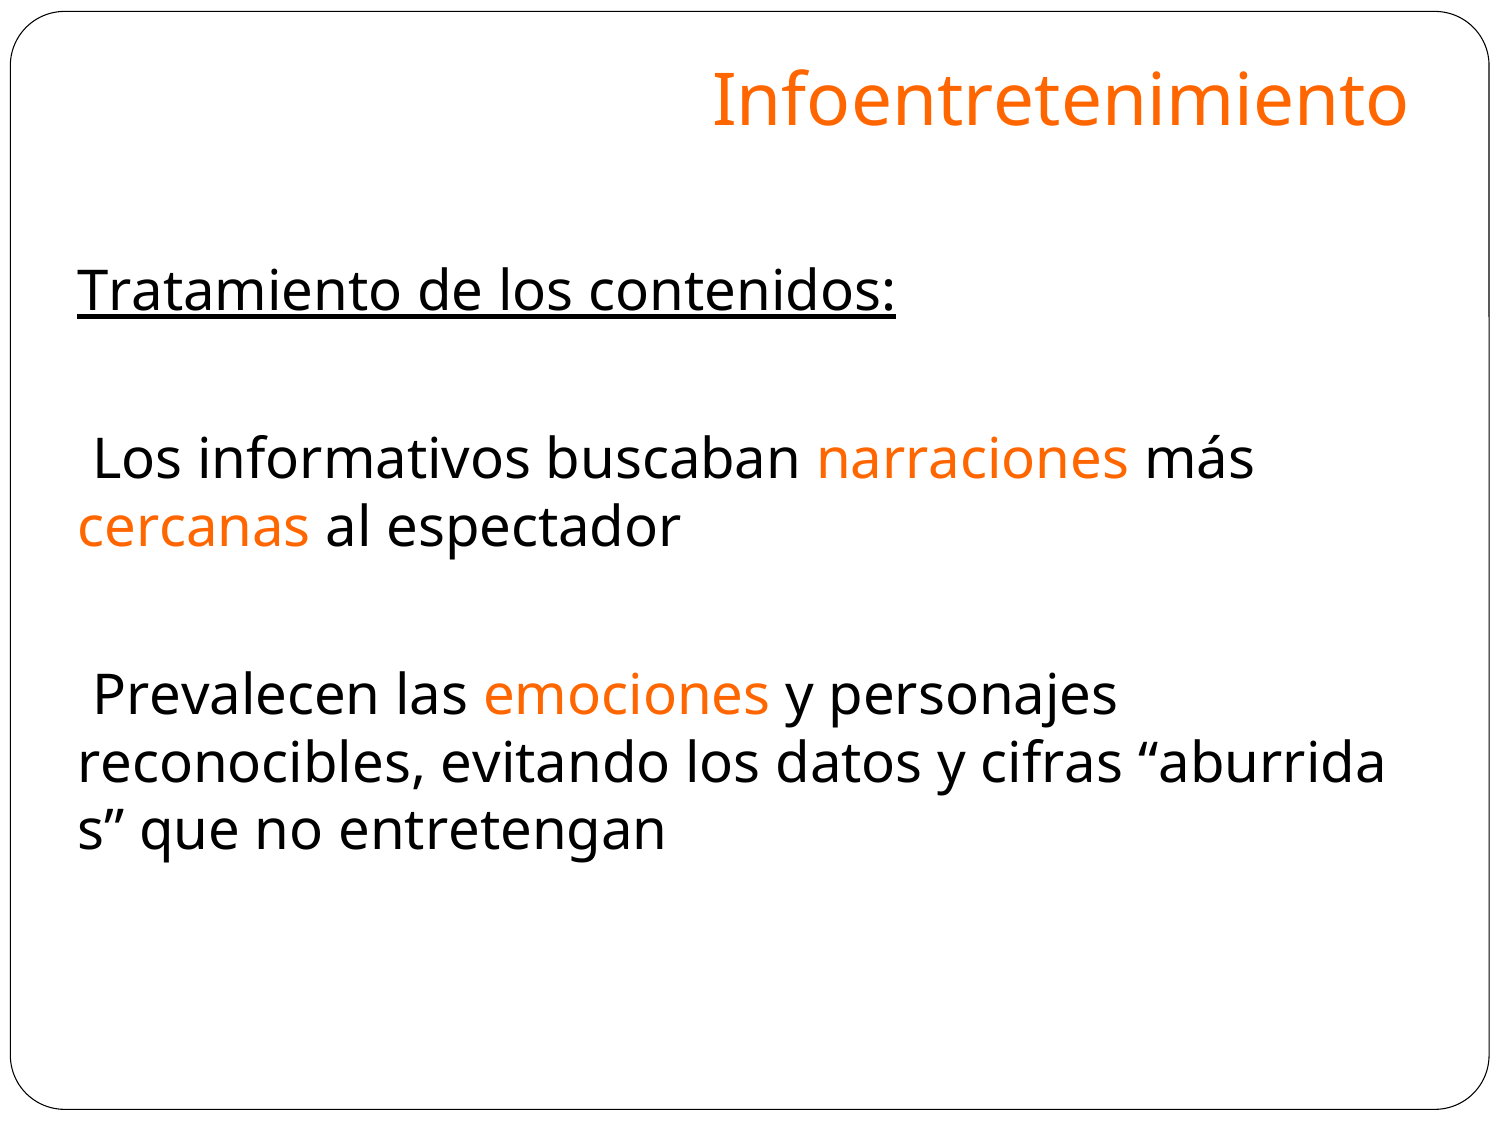

#
Infoentretenimiento
Tratamiento de los contenidos:
 Los informativos buscaban narraciones más cercanas al espectador
 Prevalecen las emociones y personajes reconocibles, evitando los datos y cifras “aburridas” que no entretengan